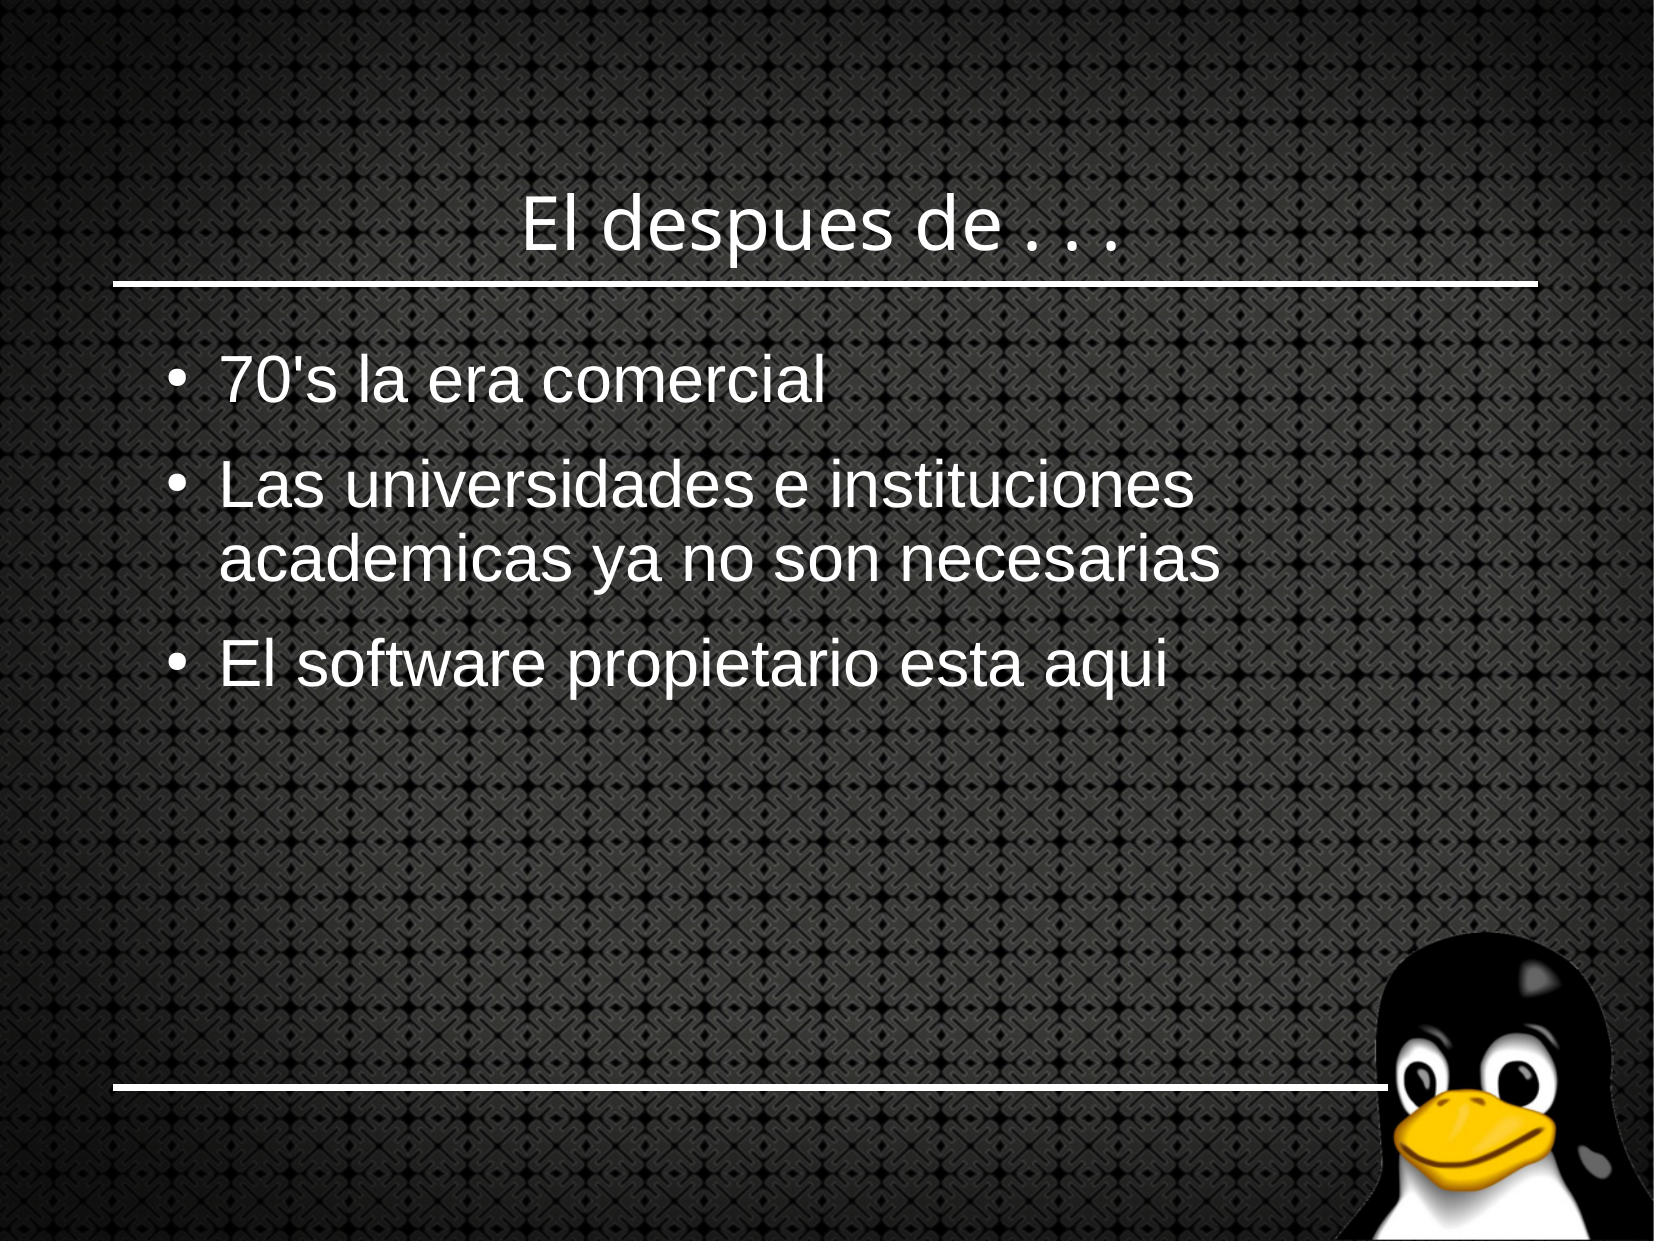

# El despues de . . .
70's la era comercial
Las universidades e instituciones academicas ya no son necesarias
El software propietario esta aqui